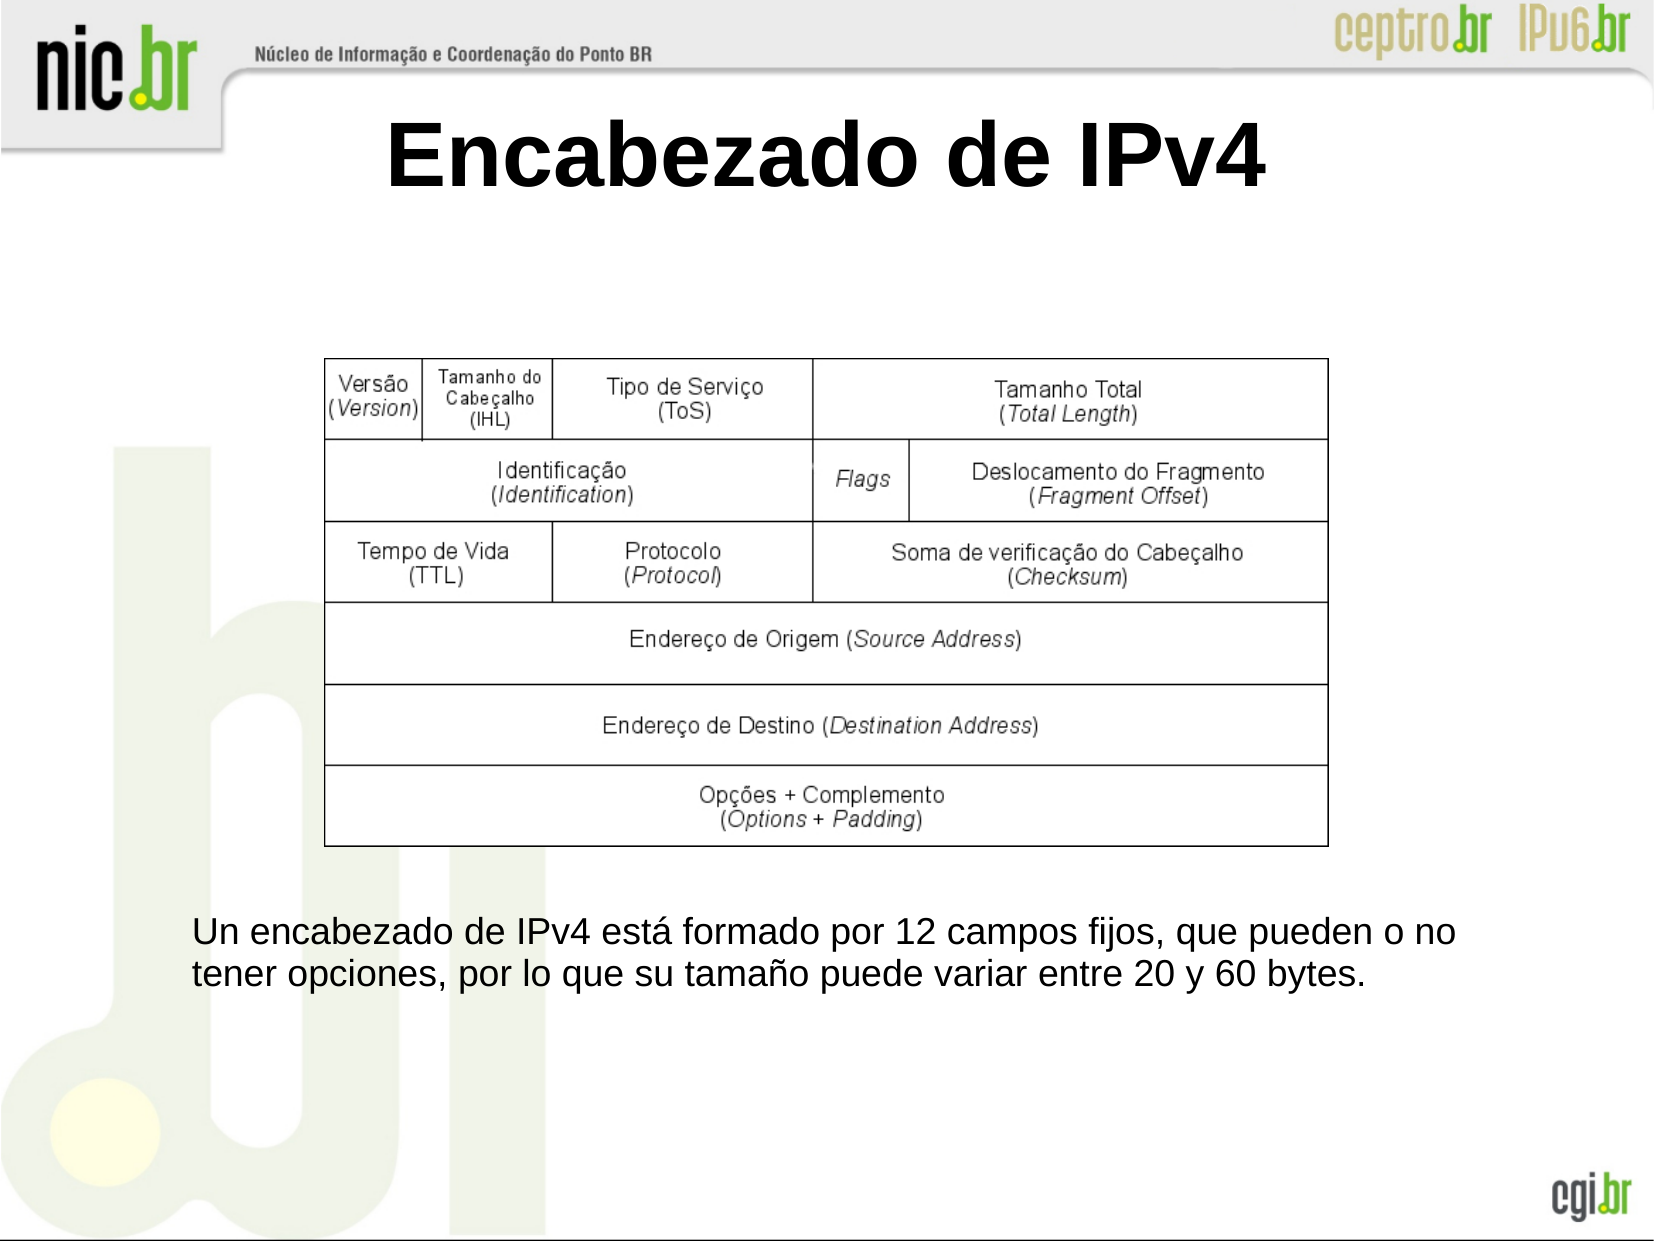

Encabezado de IPv4
Un encabezado de IPv4 está formado por 12 campos fijos, que pueden o no tener opciones, por lo que su tamaño puede variar entre 20 y 60 bytes.